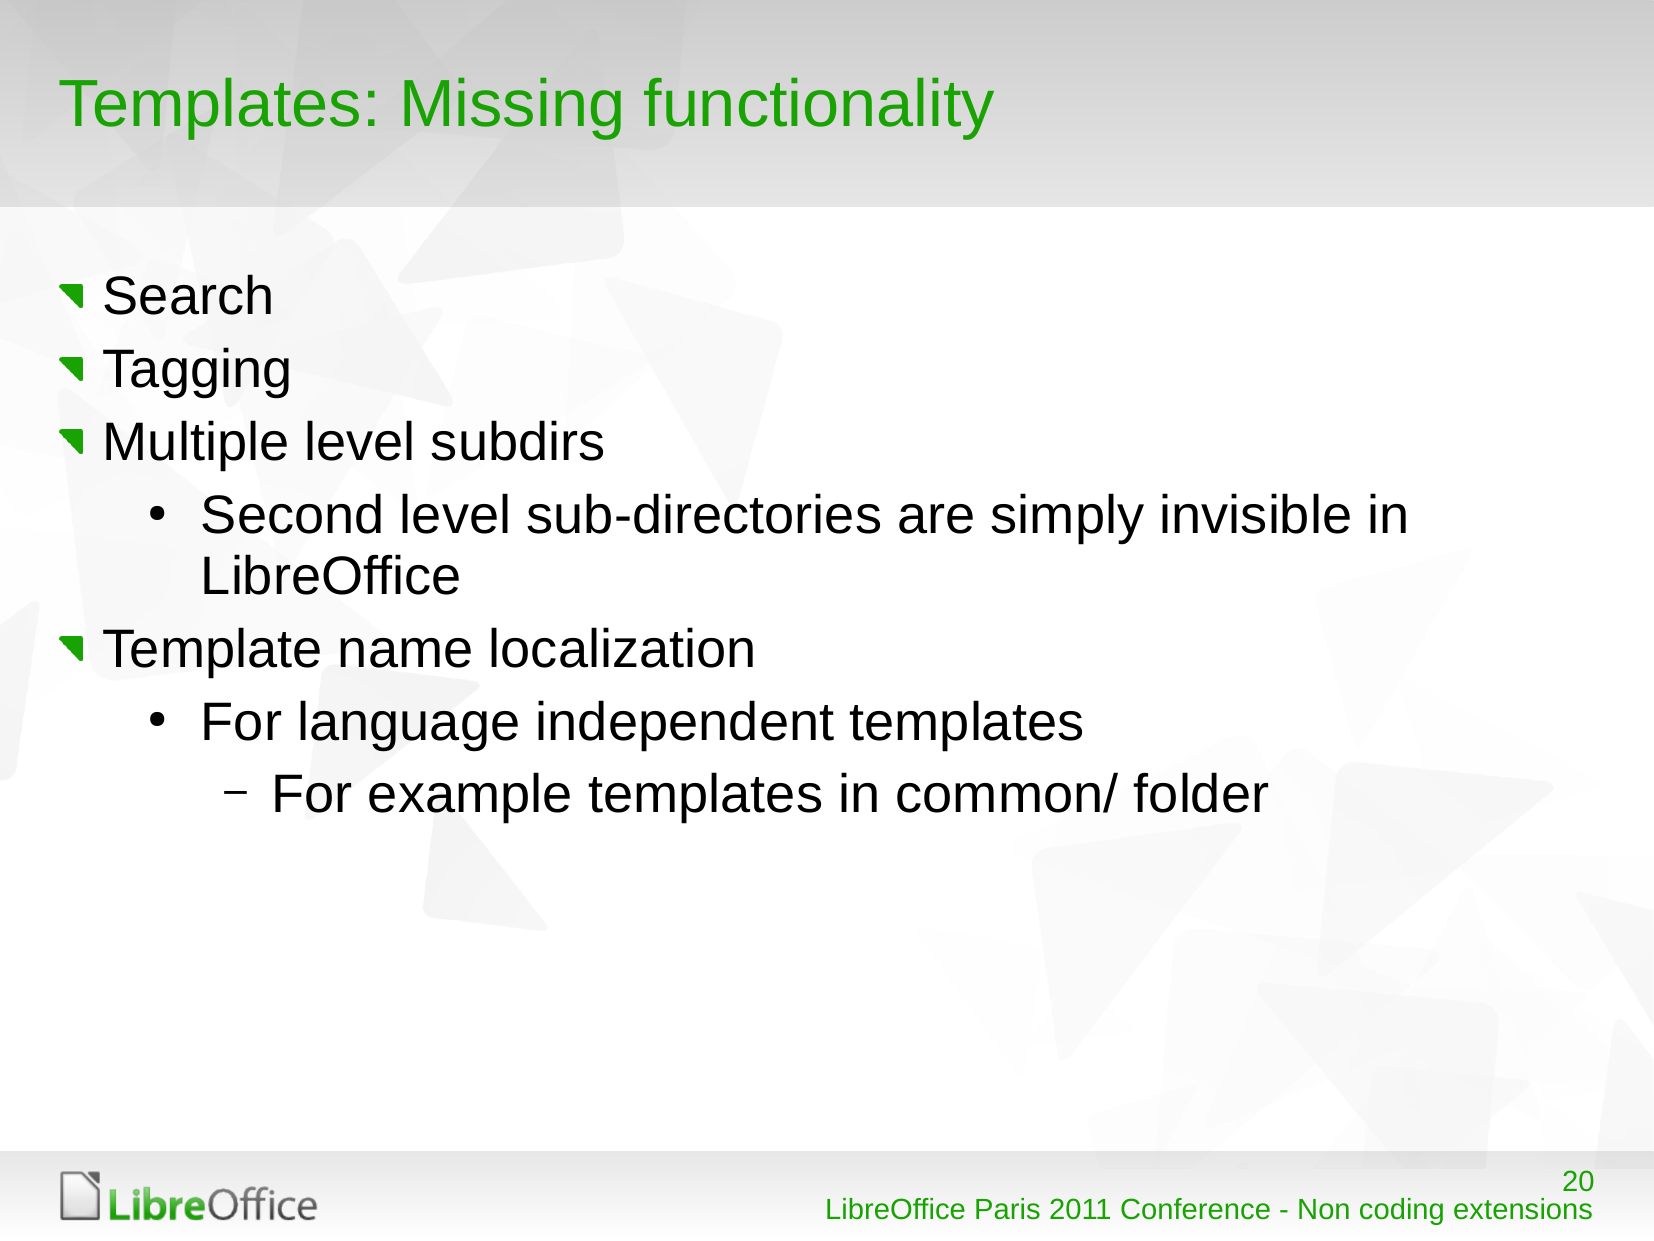

# Templates: Missing functionality
Search
Tagging
Multiple level subdirs
Second level sub-directories are simply invisible in LibreOffice
Template name localization
For language independent templates
For example templates in common/ folder
20
LibreOffice Paris 2011 Conference - Non coding extensions